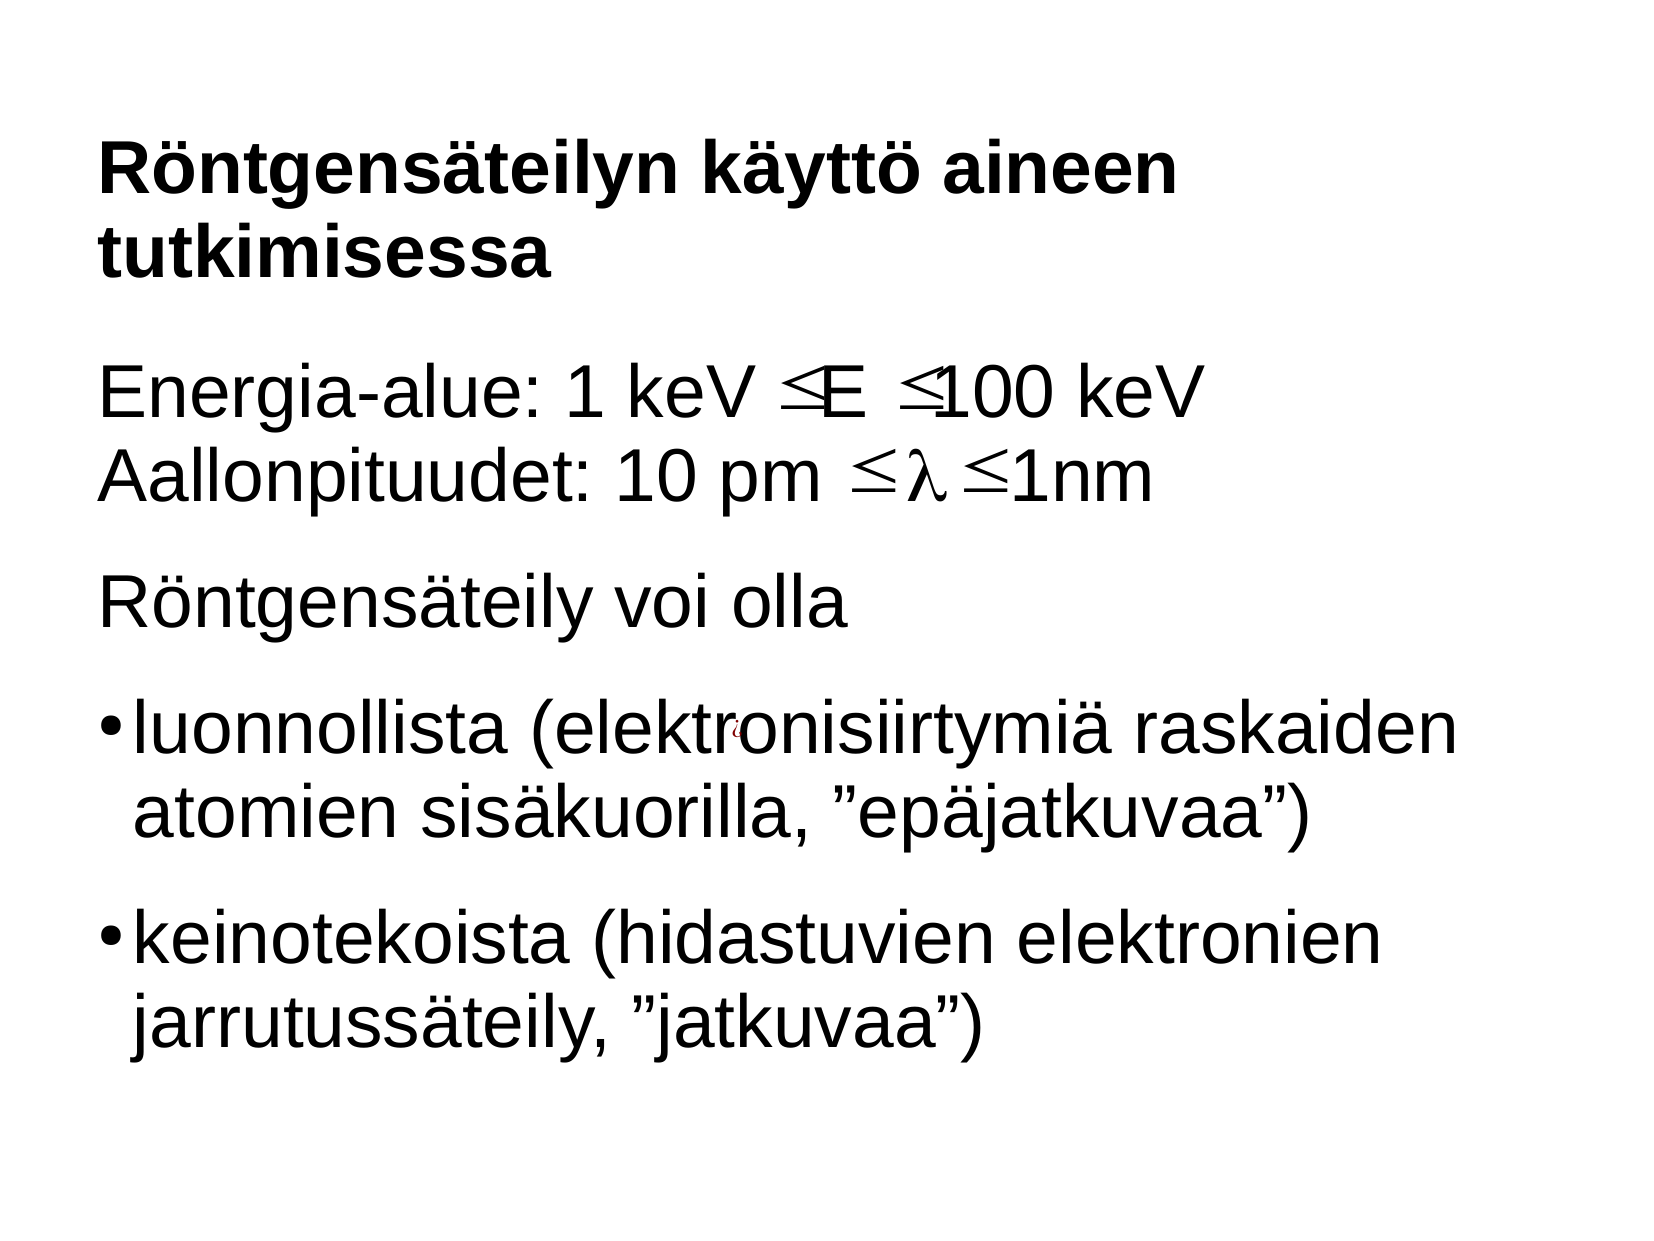

Röntgensäteilyn käyttö aineen tutkimisessa
Energia-alue: 1 keV E 100 keV
Aallonpituudet: 10 pm l 1nm
Röntgensäteily voi olla
luonnollista (elektronisiirtymiä raskaiden atomien sisäkuorilla, ”epäjatkuvaa”)
keinotekoista (hidastuvien elektronien jarrutussäteily, ”jatkuvaa”)